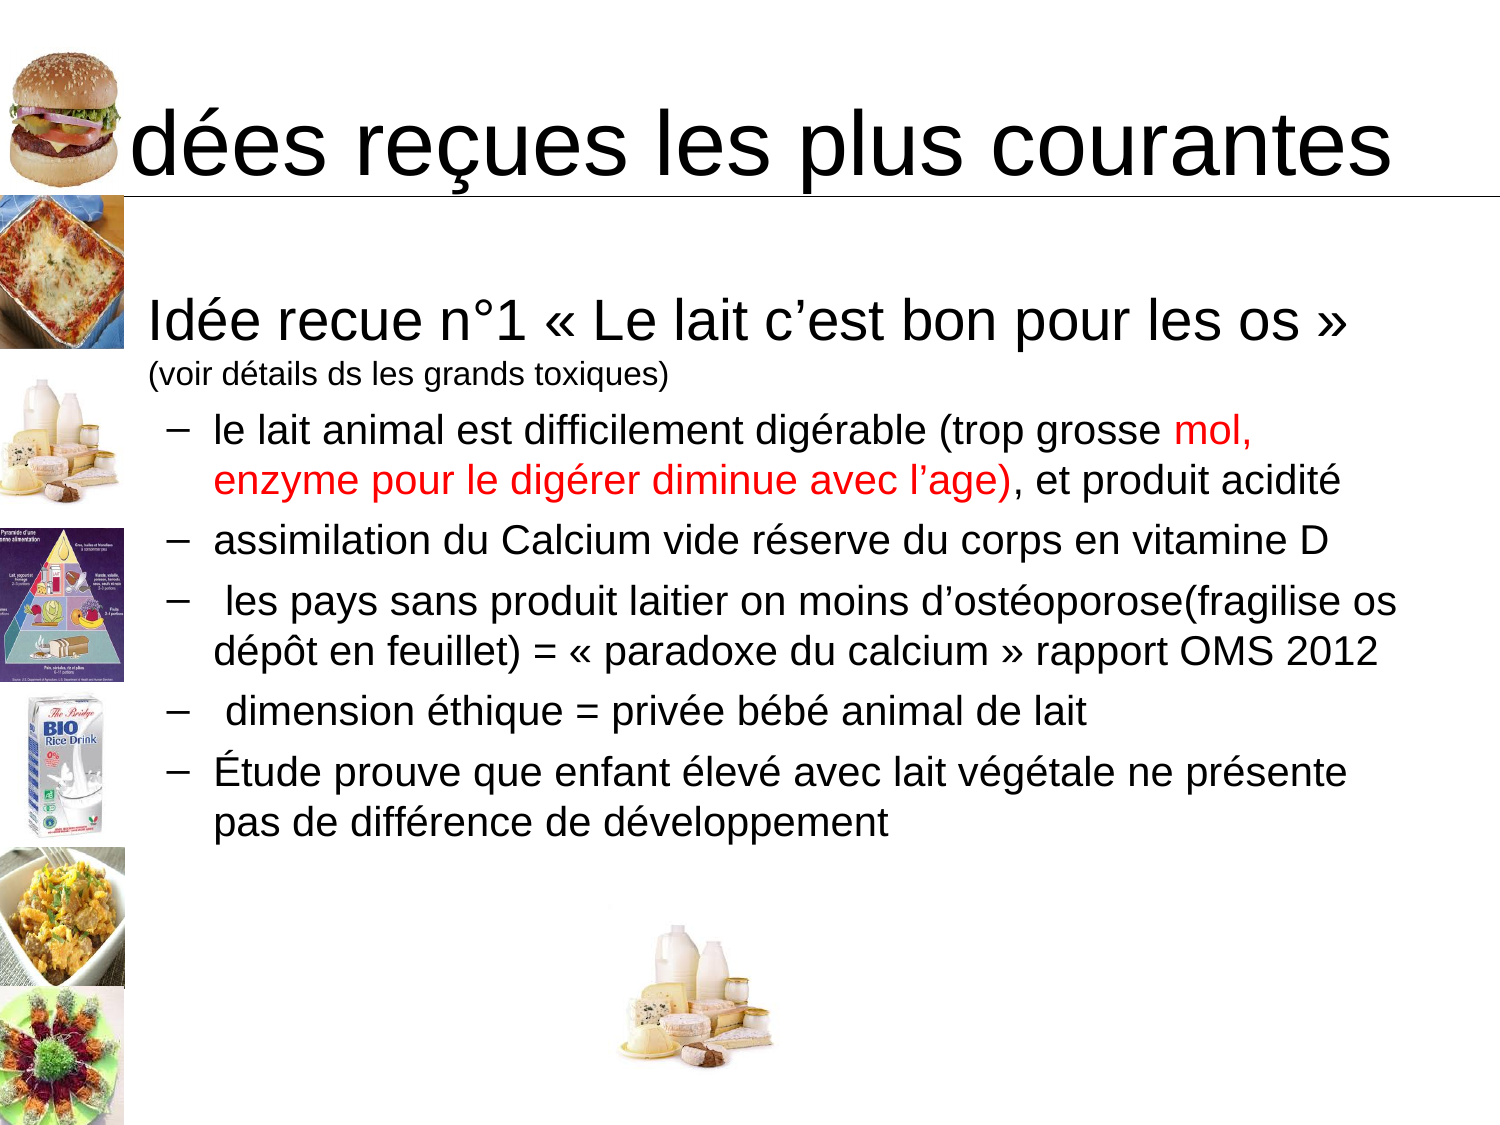

# Idées reçues les plus courantes
Idée recue n°1 « Le lait c’est bon pour les os » (voir détails ds les grands toxiques)
le lait animal est difficilement digérable (trop grosse mol, enzyme pour le digérer diminue avec l’age), et produit acidité
assimilation du Calcium vide réserve du corps en vitamine D
 les pays sans produit laitier on moins d’ostéoporose(fragilise os dépôt en feuillet) = « paradoxe du calcium » rapport OMS 2012
 dimension éthique = privée bébé animal de lait
Étude prouve que enfant élevé avec lait végétale ne présente pas de différence de développement